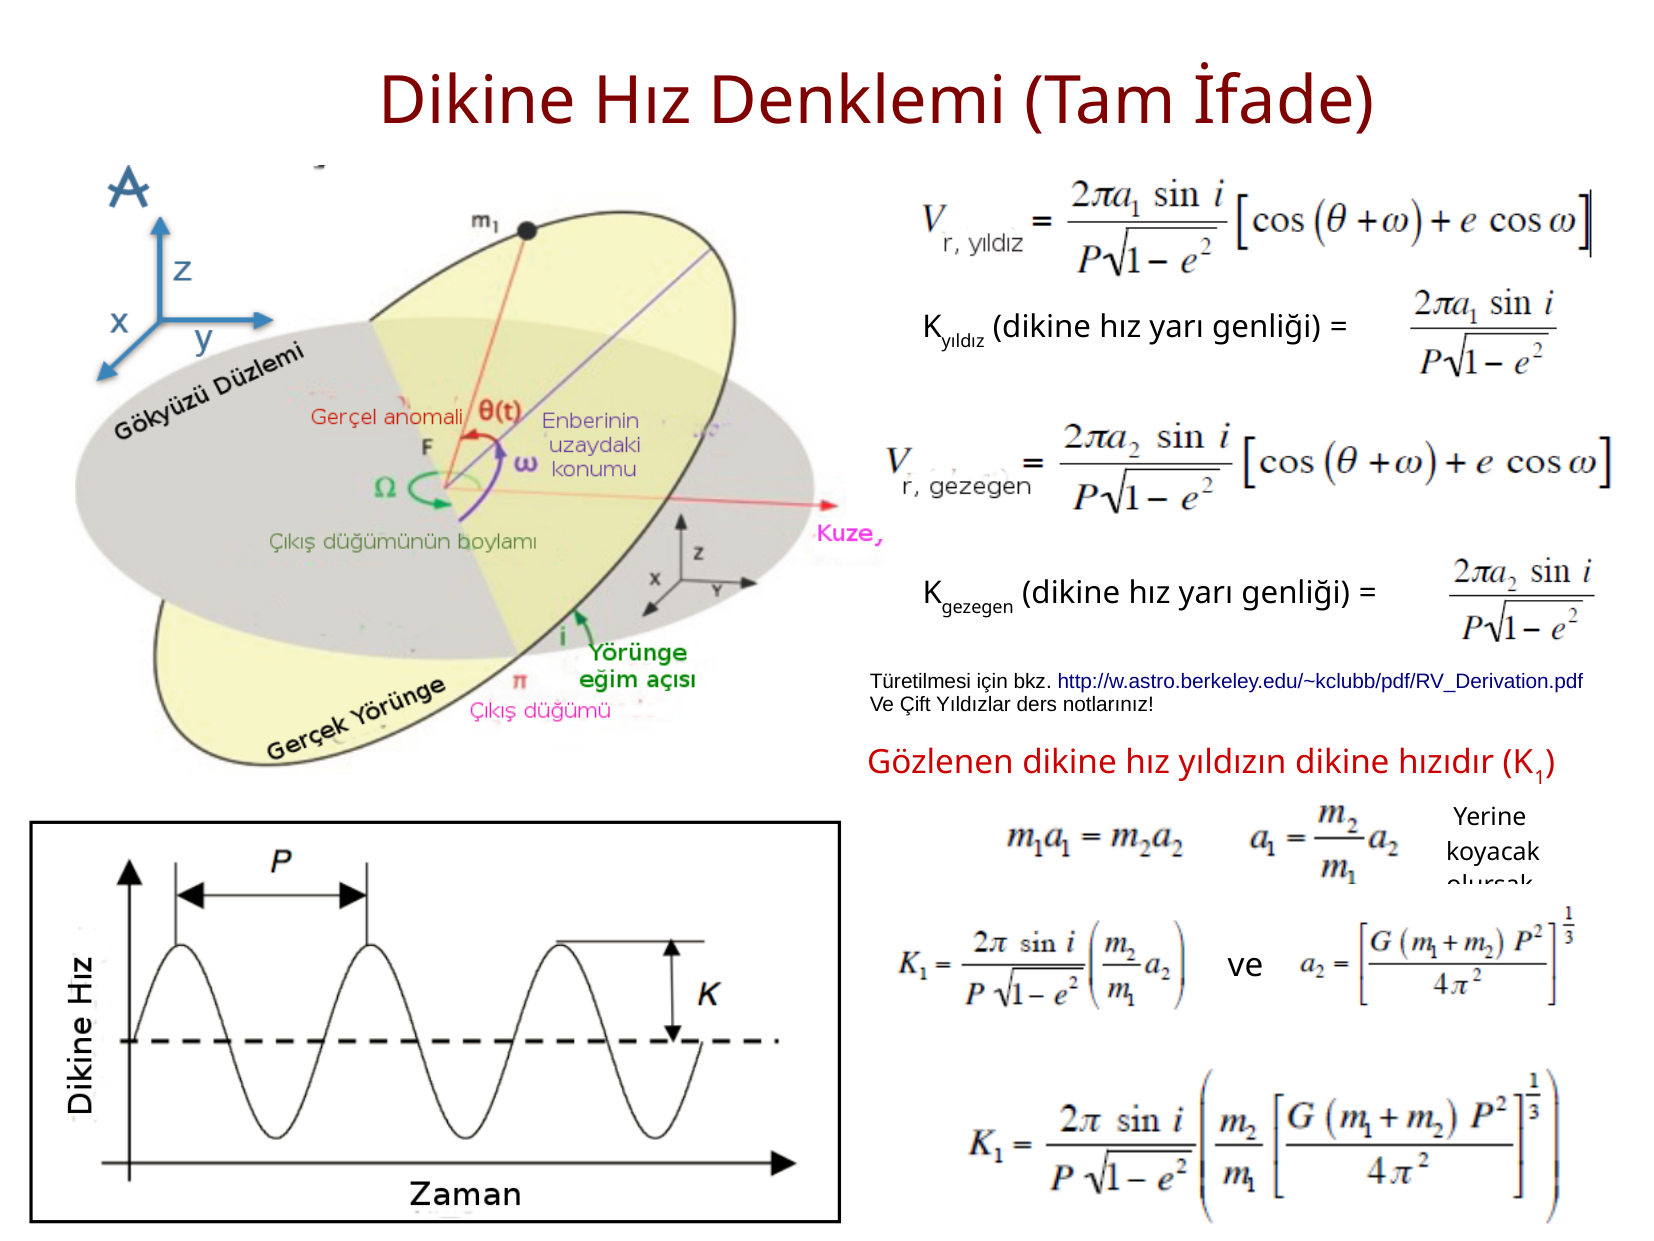

Dikine Hız Denklemi (Tam İfade)
Kyıldız (dikine hız yarı genliği) =
Kgezegen (dikine hız yarı genliği) =
Türetilmesi için bkz. http://w.astro.berkeley.edu/~kclubb/pdf/RV_Derivation.pdf
Ve Çift Yıldızlar ders notlarınız!
Gözlenen dikine hız yıldızın dikine hızıdır (K1)
Yerine
koyacak
olursak,
ve